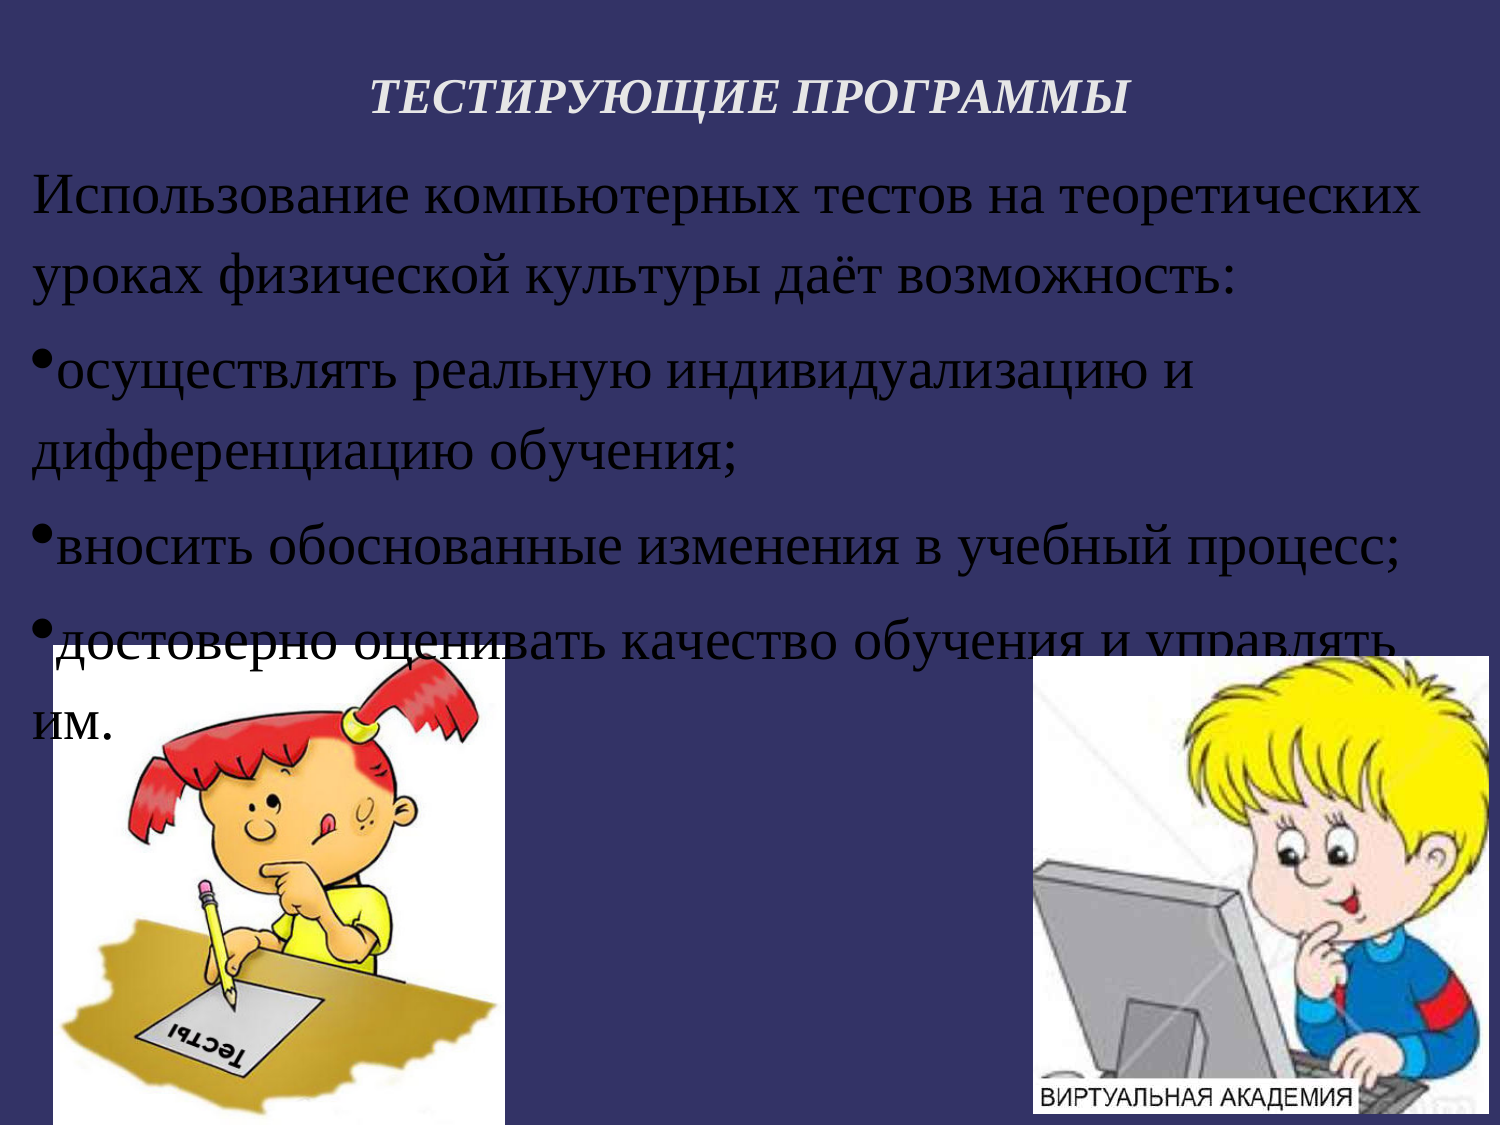

# ТЕСТИРУЮЩИЕ ПРОГРАММЫ
Использование компьютерных тестов на теоретических уроках физической культуры даёт возможность:
осуществлять реальную индивидуализацию и дифференциацию обучения;
вносить обоснованные изменения в учебный процесс;
достоверно оценивать качество обучения и управлять им.